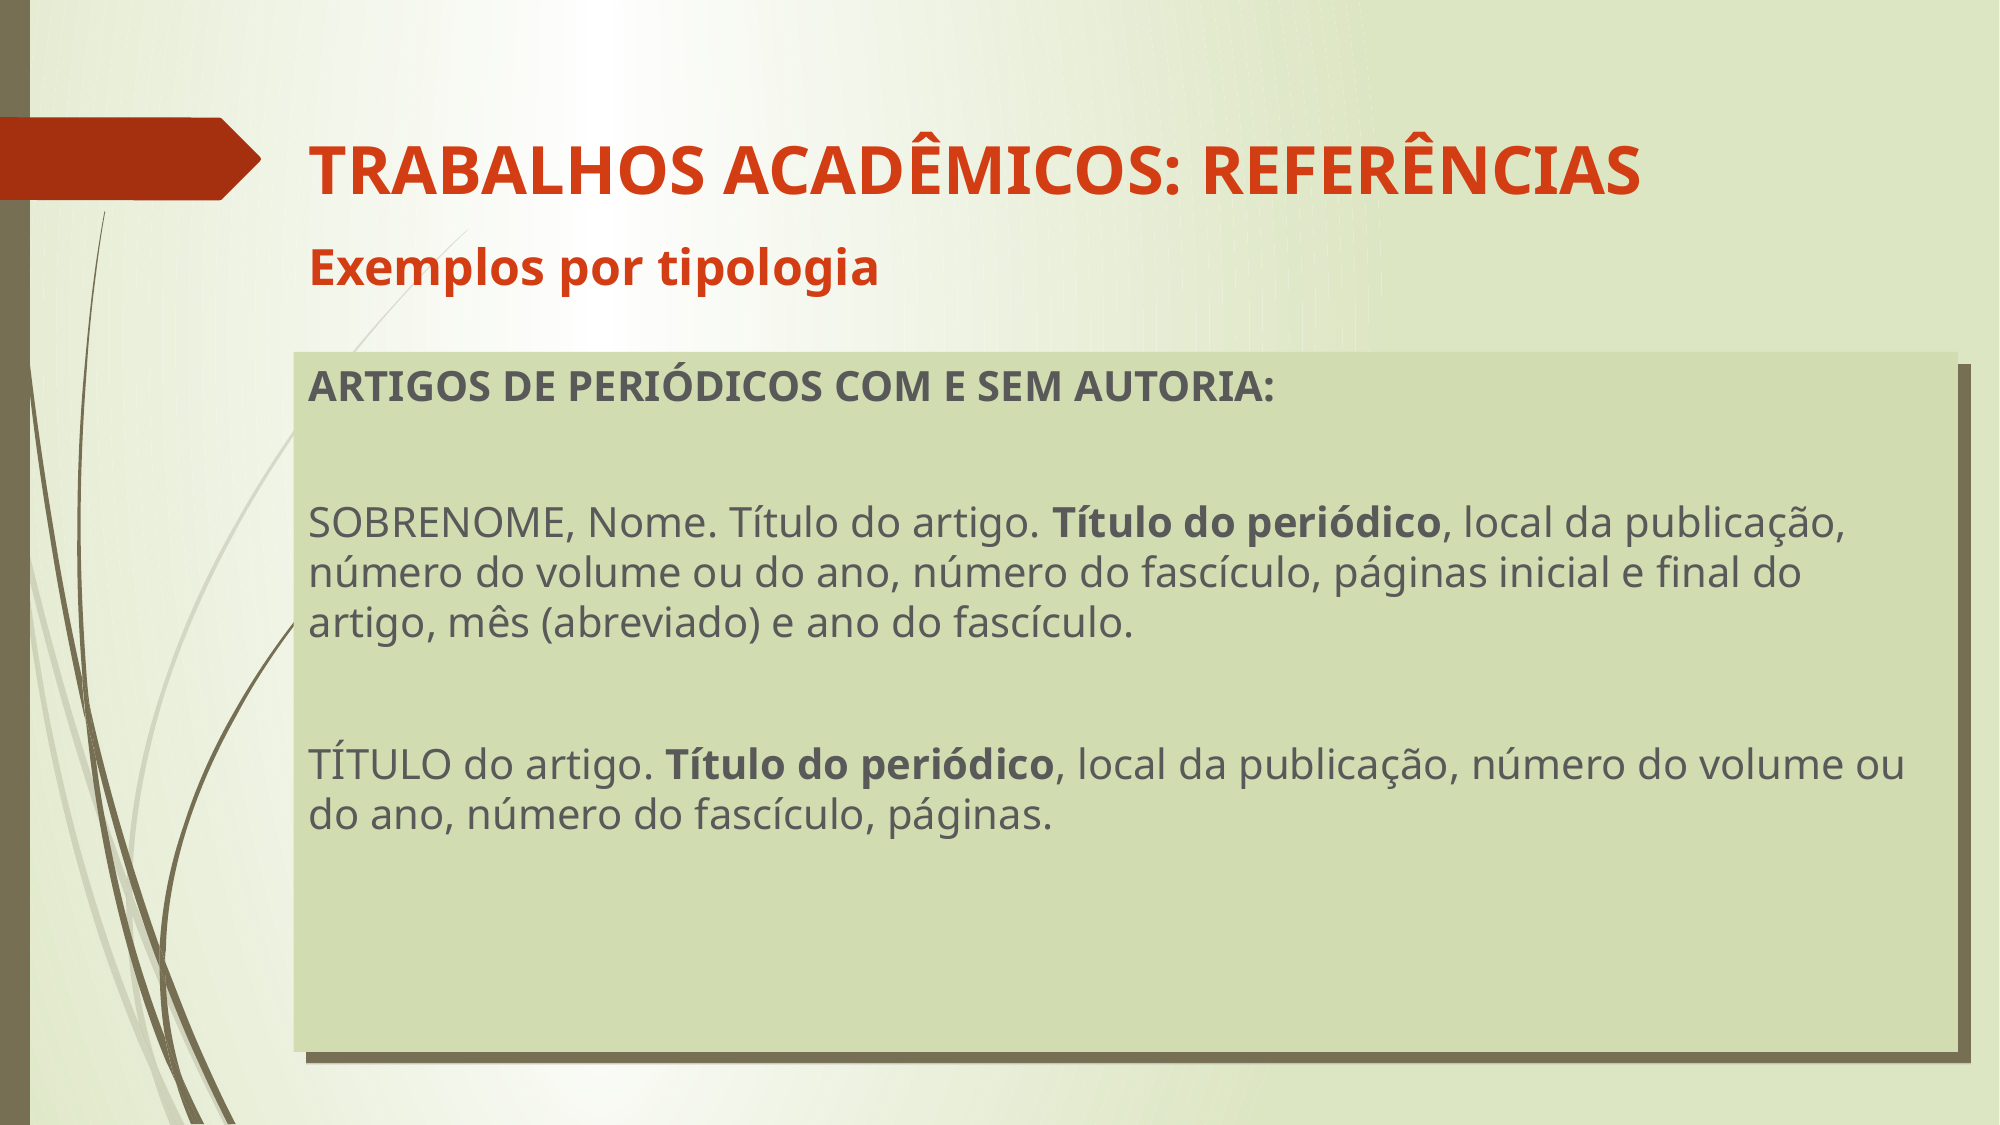

TRABALHOS ACADÊMICOS: REFERÊNCIAS
Exemplos por tipologia
# ARTIGOS DE PERIÓDICOS COM E SEM AUTORIA:
SOBRENOME, Nome. Título do artigo. Título do periódico, local da publicação, número do volume ou do ano, número do fascículo, páginas inicial e final do artigo, mês (abreviado) e ano do fascículo.
TÍTULO do artigo. Título do periódico, local da publicação, número do volume ou do ano, número do fascículo, páginas.